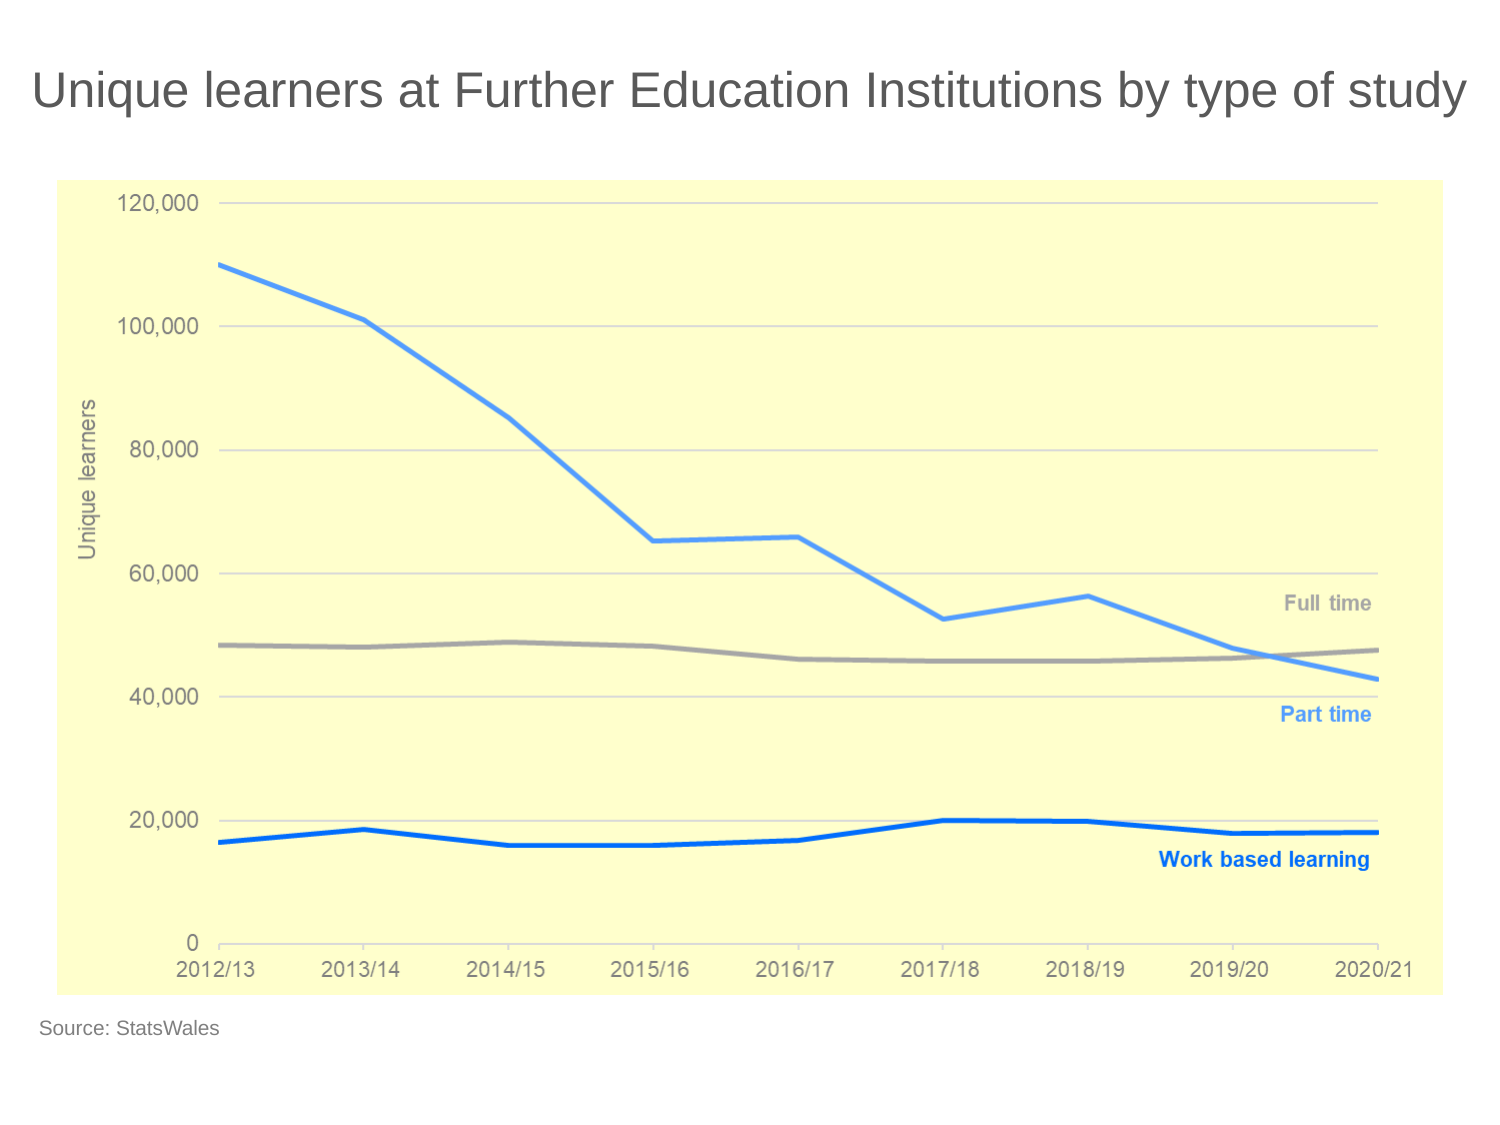

# Unique learners at Further Education Institutions by type of study
Source: StatsWales